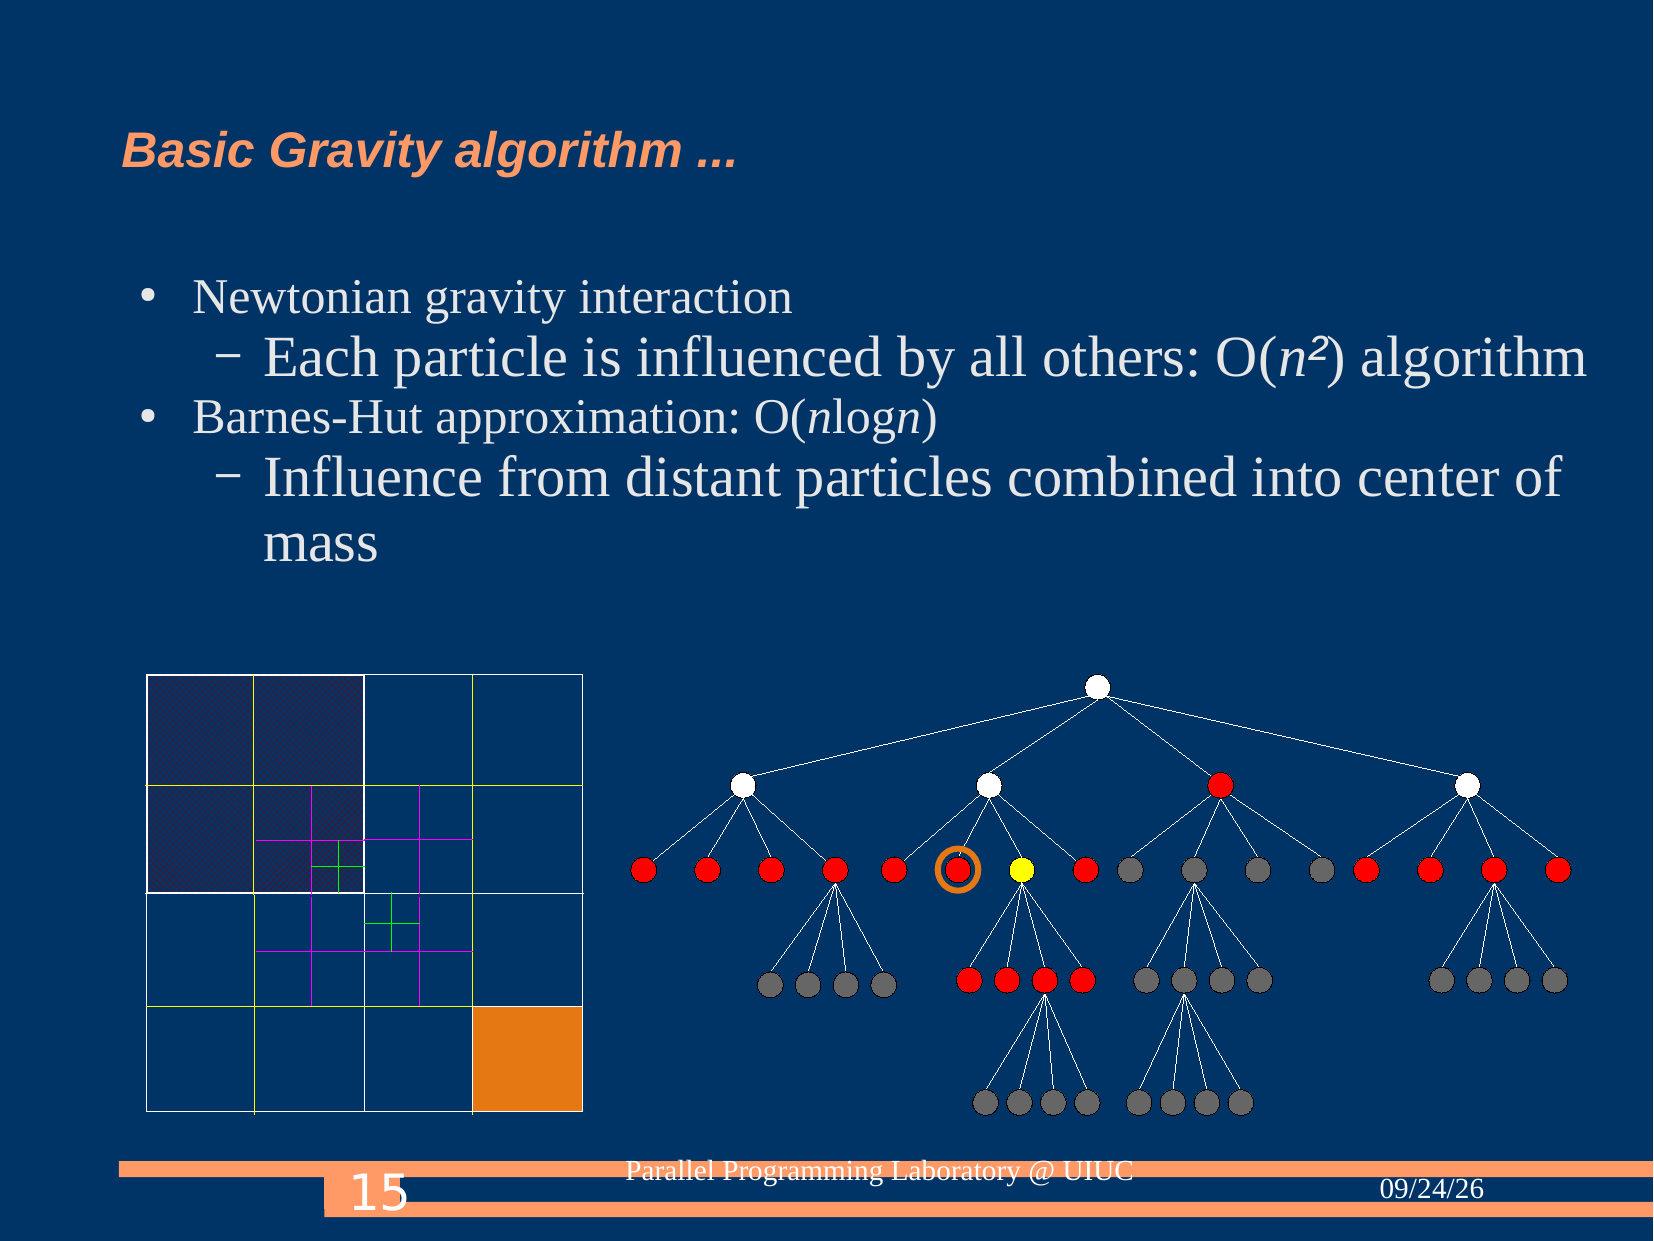

# Basic Gravity algorithm ...
Newtonian gravity interaction
Each particle is influenced by all others: O(n²) algorithm
Barnes-Hut approximation: O(nlogn)
Influence from distant particles combined into center of mass
Parallel Programming Laboratory @ UIUC